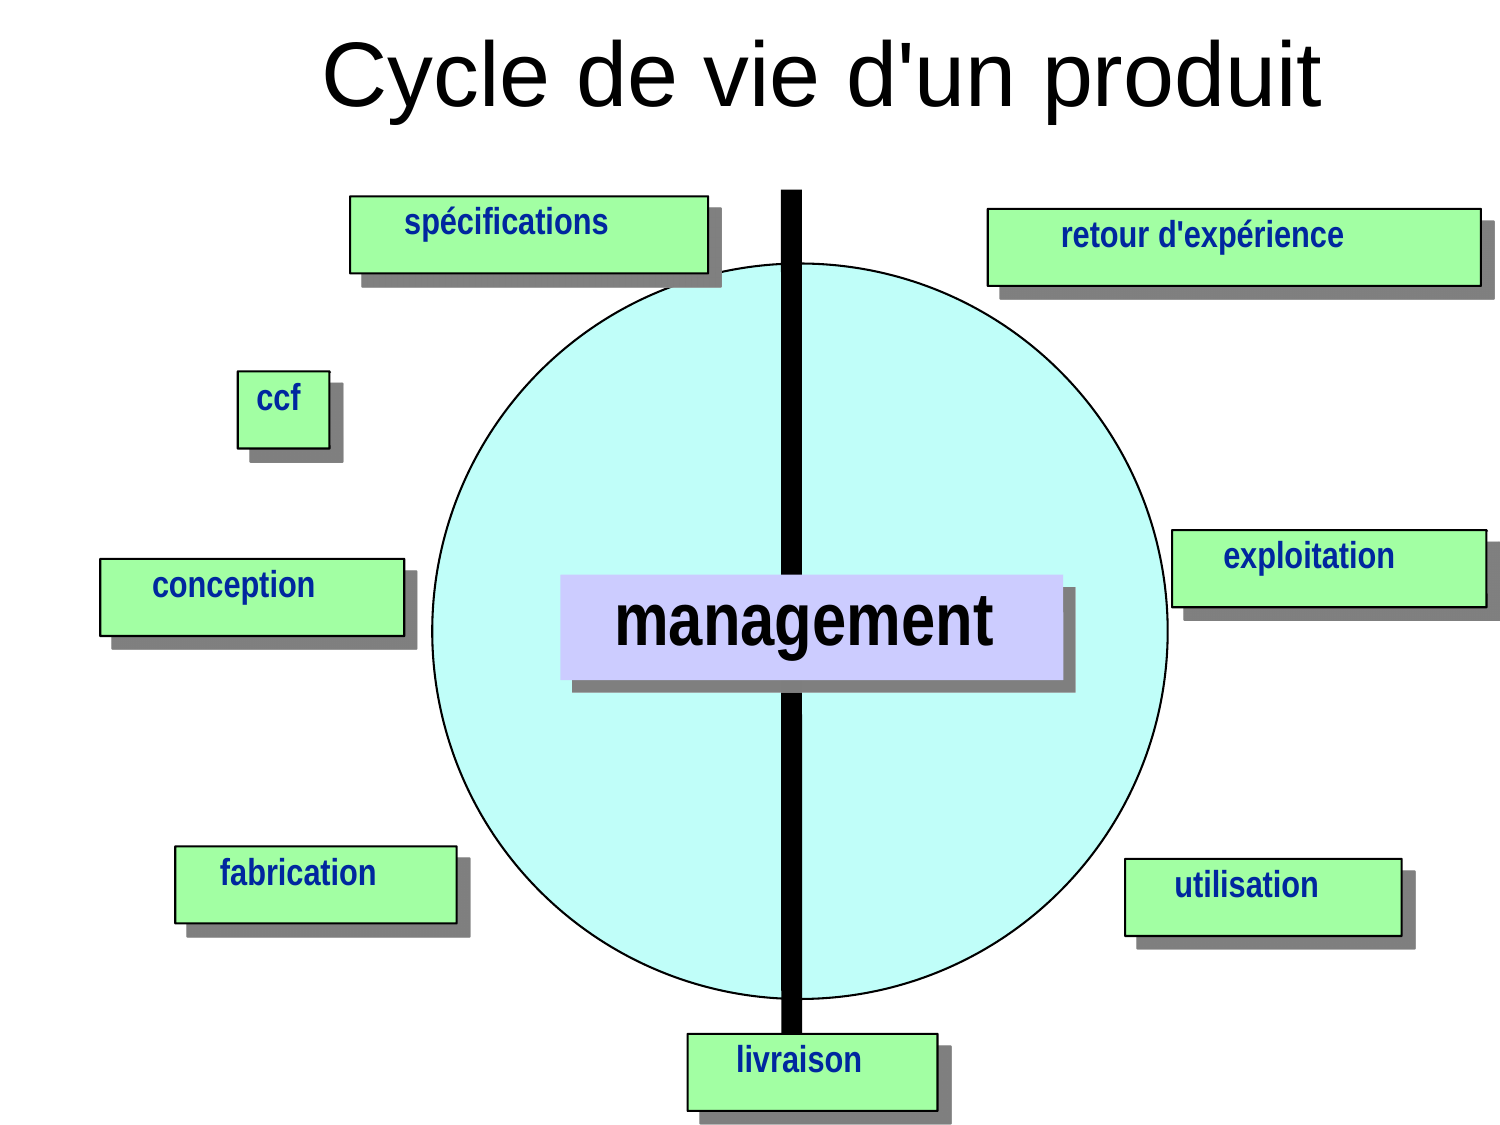

# Cycle de vie d'un produit
spécifications
retour d'expérience
ccf
exploitation
conception
management
fabrication
utilisation
livraison